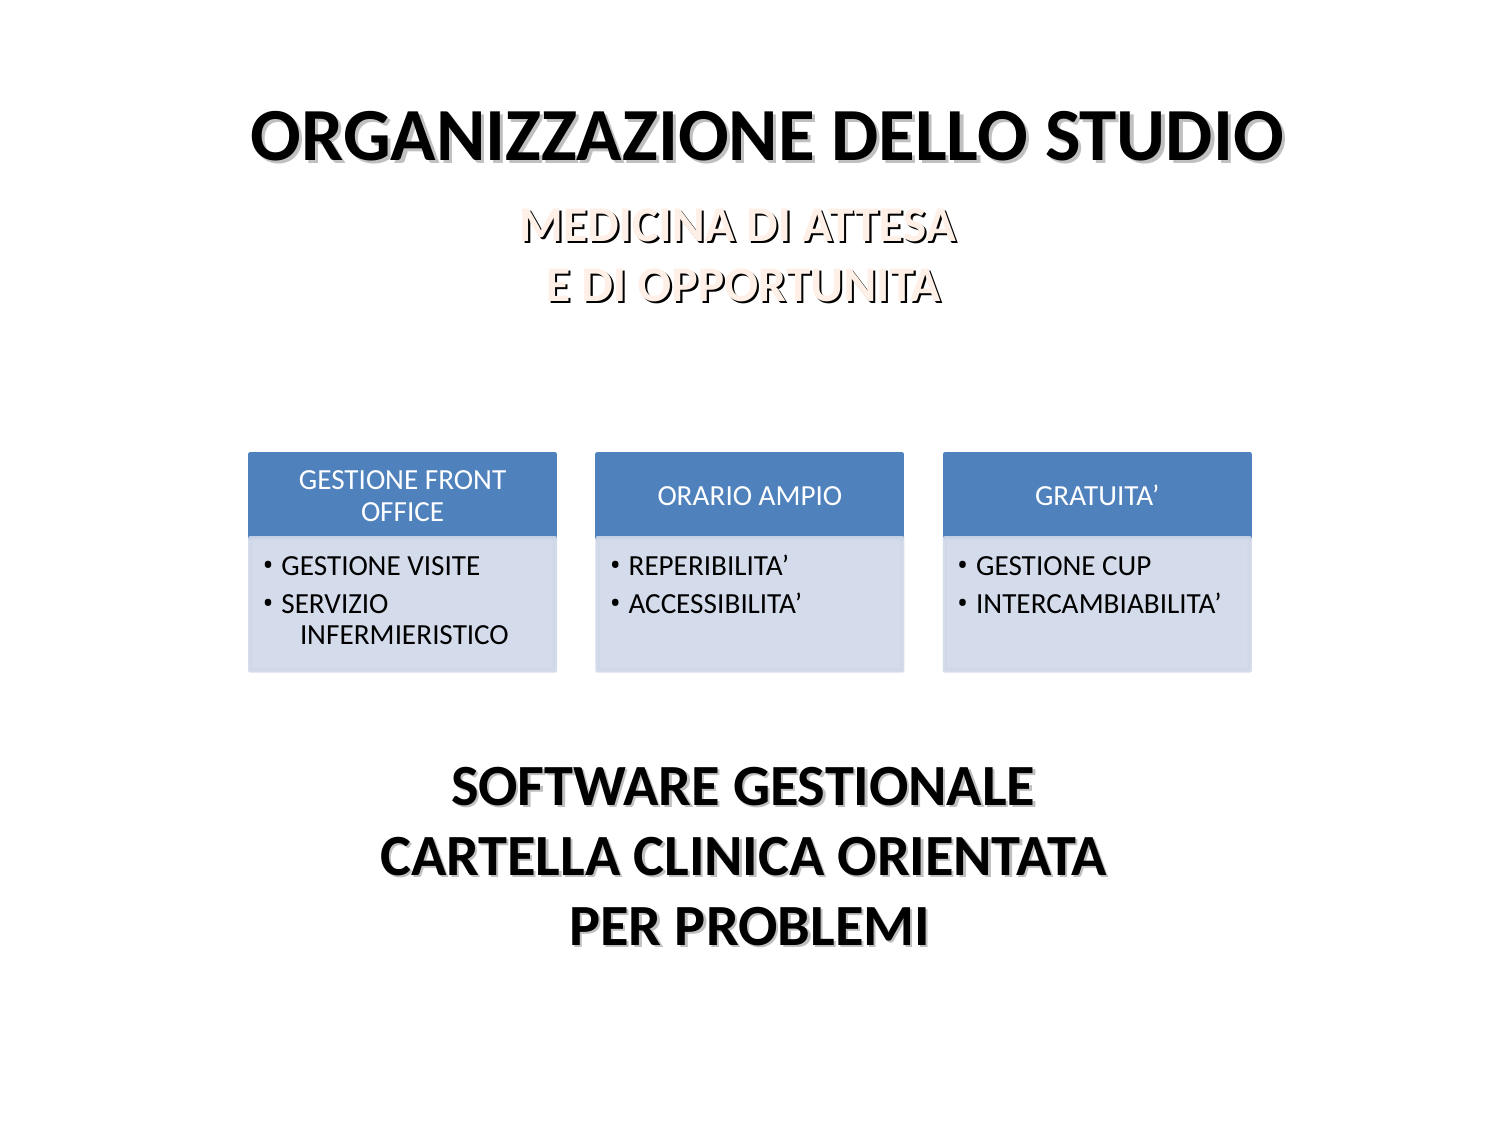

ORGANIZZAZIONE DELLO STUDIO
MEDICINA DI ATTESA
E DI OPPORTUNITA
GESTIONE FRONT OFFICE
ORARIO AMPIO
GRATUITA’
GESTIONE VISITE
SERVIZIO INFERMIERISTICO
REPERIBILITA’
ACCESSIBILITA’
GESTIONE CUP
INTERCAMBIABILITA’
SOFTWARE GESTIONALE
CARTELLA CLINICA ORIENTATA
PER PROBLEMI